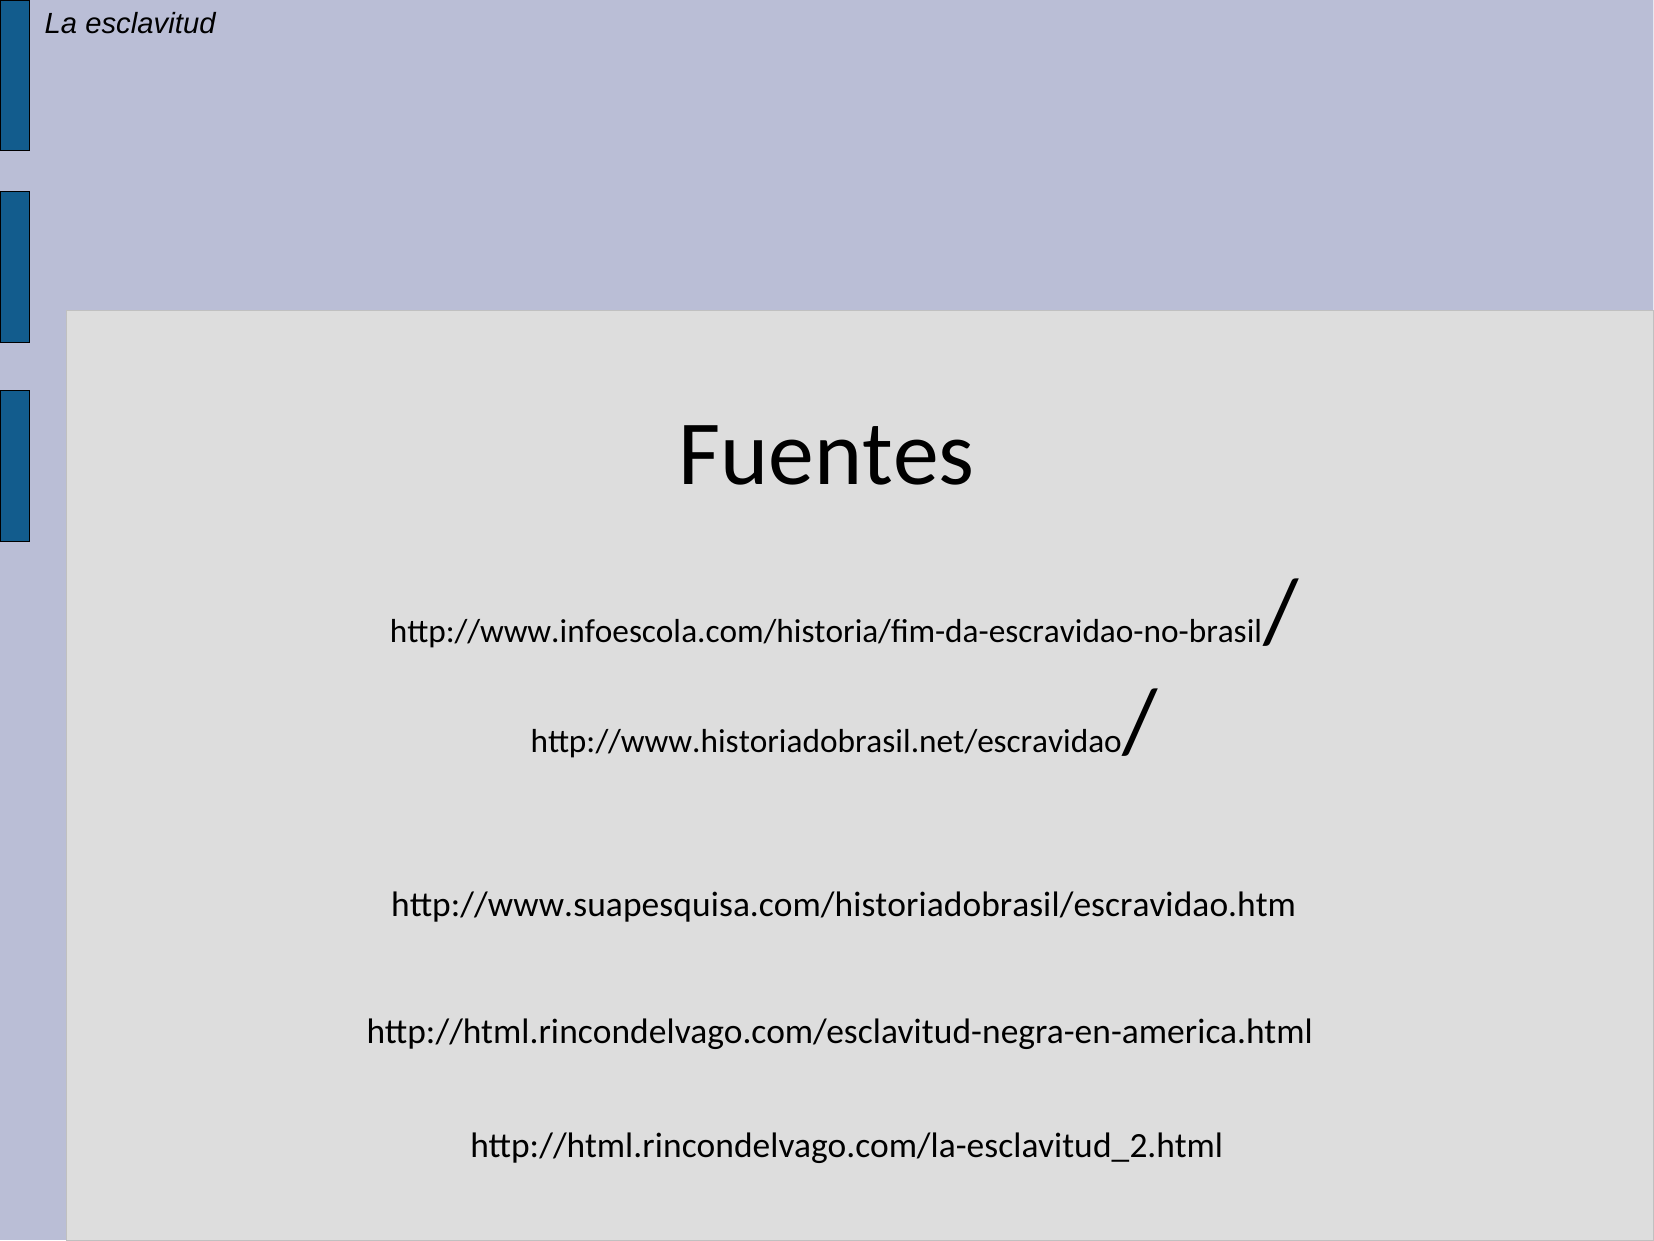

# Fuentes
http://www.infoescola.com/historia/fim-da-escravidao-no-brasil/
http://www.historiadobrasil.net/escravidao/
http://www.suapesquisa.com/historiadobrasil/escravidao.htm
http://html.rincondelvago.com/esclavitud-negra-en-america.html
 http://html.rincondelvago.com/la-esclavitud_2.html